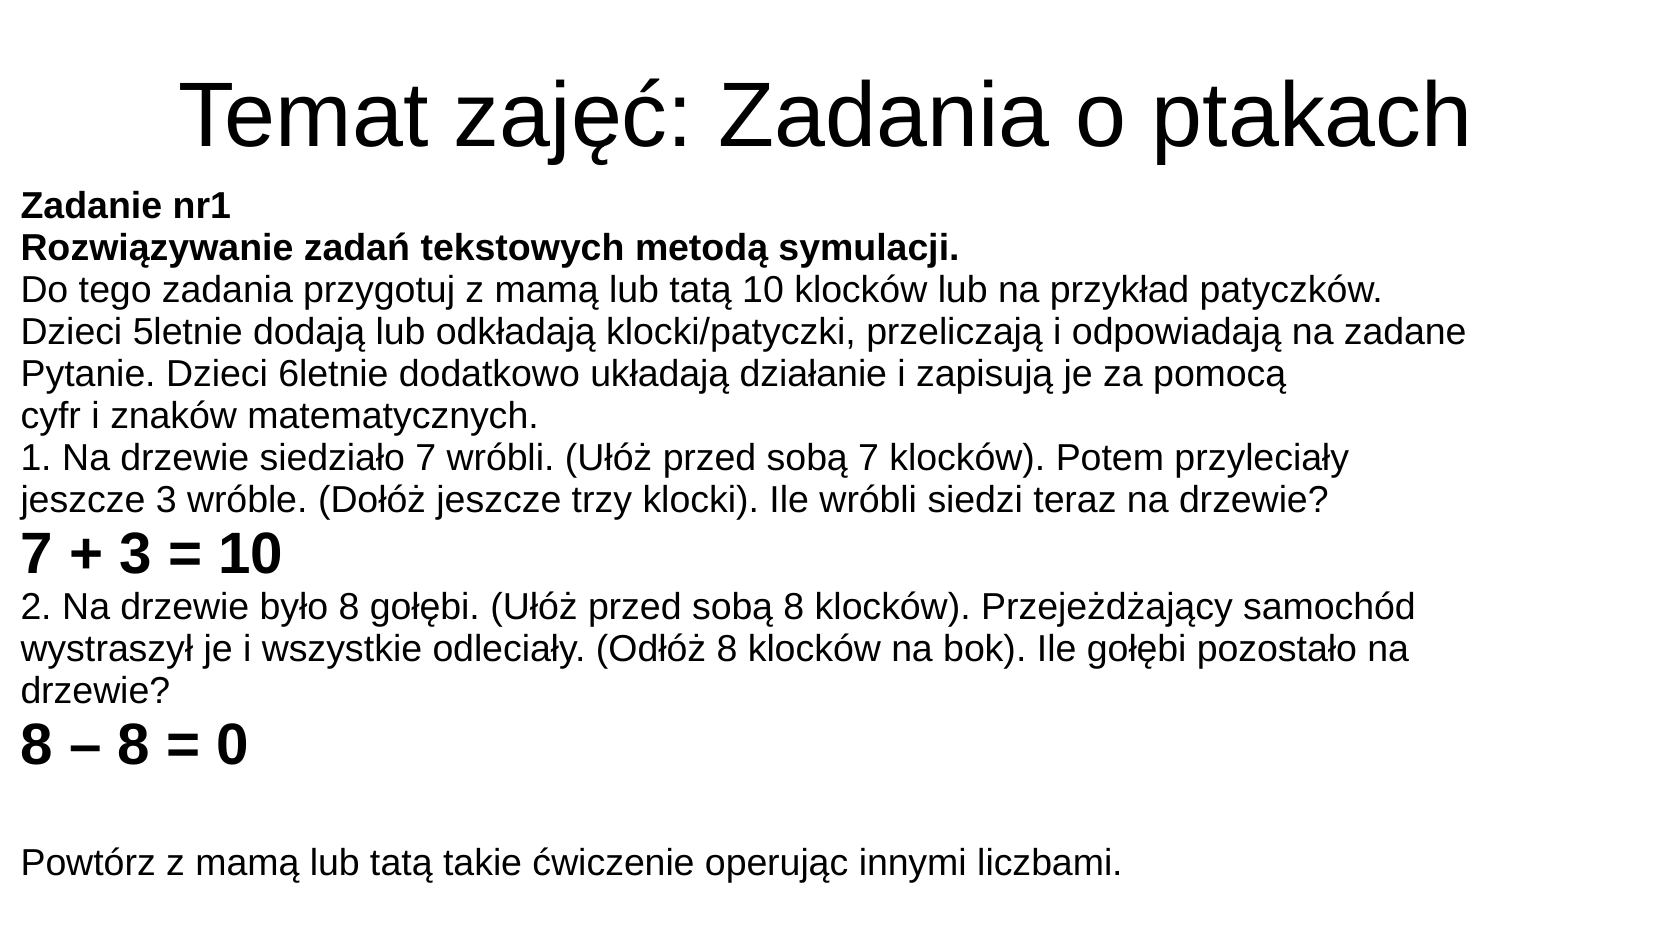

# Temat zajęć: Zadania o ptakach
Zadanie nr1
Rozwiązywanie zadań tekstowych metodą symulacji.
Do tego zadania przygotuj z mamą lub tatą 10 klocków lub na przykład patyczków.
Dzieci 5letnie dodają lub odkładają klocki/patyczki, przeliczają i odpowiadają na zadane
Pytanie. Dzieci 6letnie dodatkowo układają działanie i zapisują je za pomocą
cyfr i znaków matematycznych.
1. Na drzewie siedziało 7 wróbli. (Ułóż przed sobą 7 klocków). Potem przyleciały
jeszcze 3 wróble. (Dołóż jeszcze trzy klocki). Ile wróbli siedzi teraz na drzewie?
7 + 3 = 10
2. Na drzewie było 8 gołębi. (Ułóż przed sobą 8 klocków). Przejeżdżający samochód
wystraszył je i wszystkie odleciały. (Odłóż 8 klocków na bok). Ile gołębi pozostało na drzewie?
8 – 8 = 0
Powtórz z mamą lub tatą takie ćwiczenie operując innymi liczbami.